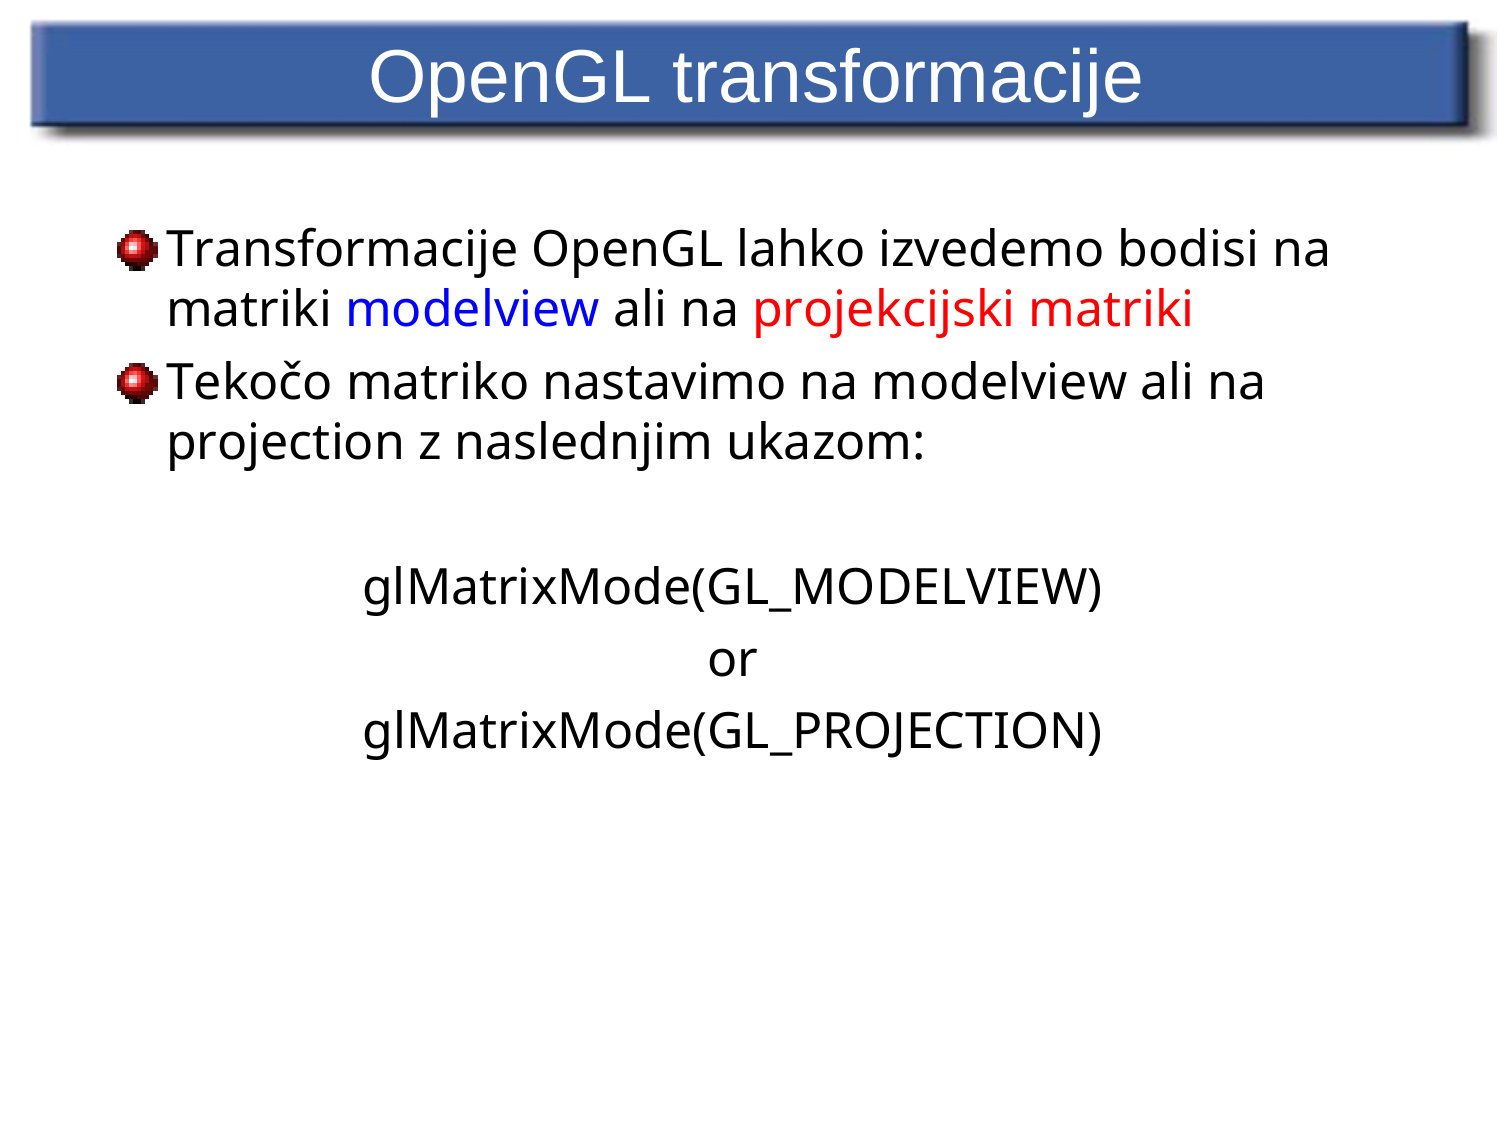

# OpenGL transformacije
Transformacije OpenGL lahko izvedemo bodisi na matriki modelview ali na projekcijski matriki
Tekočo matriko nastavimo na modelview ali na projection z naslednjim ukazom:
glMatrixMode(GL_MODELVIEW)
or
glMatrixMode(GL_PROJECTION)